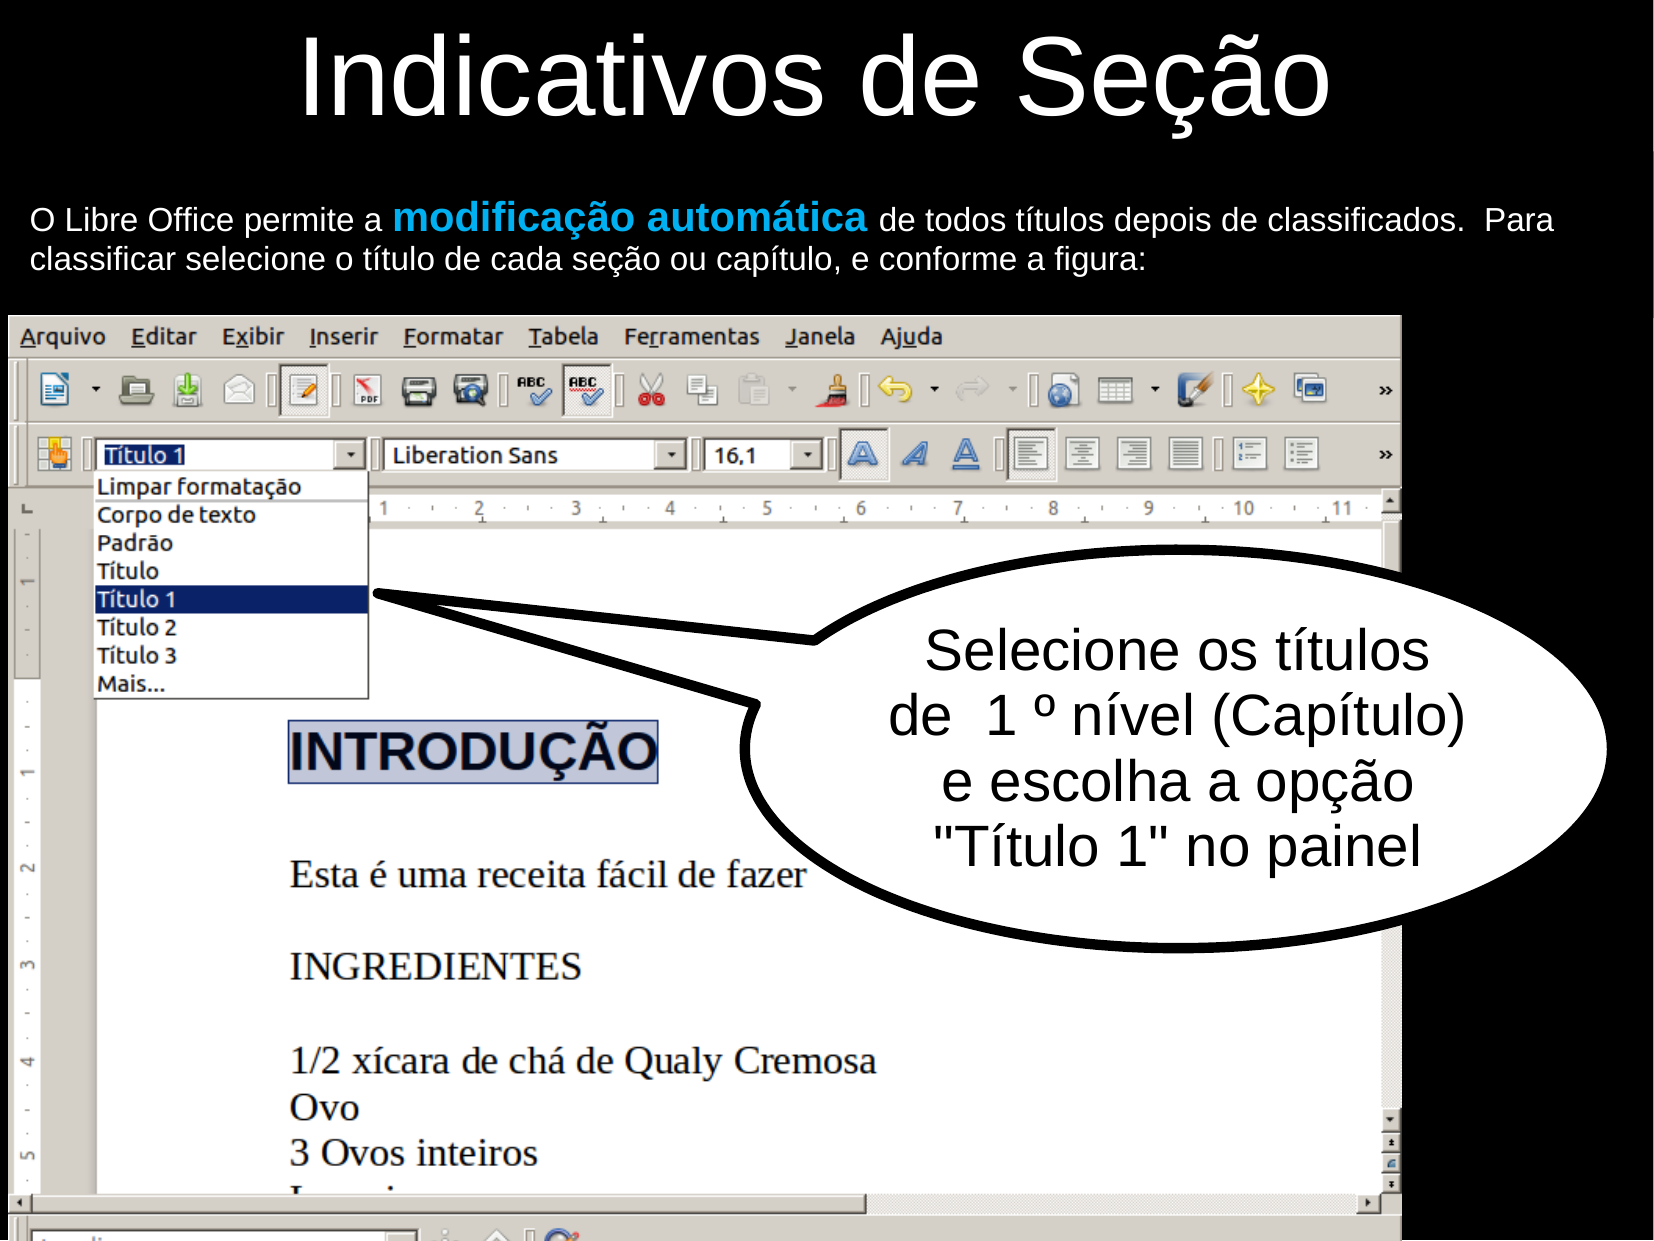

# Indicativos de Seção
O Libre Office permite a modificação automática de todos títulos depois de classificados. Para classificar selecione o título de cada seção ou capítulo, e conforme a figura:
Selecione os títulos de 1 º nível (Capítulo) e escolha a opção "Título 1" no painel